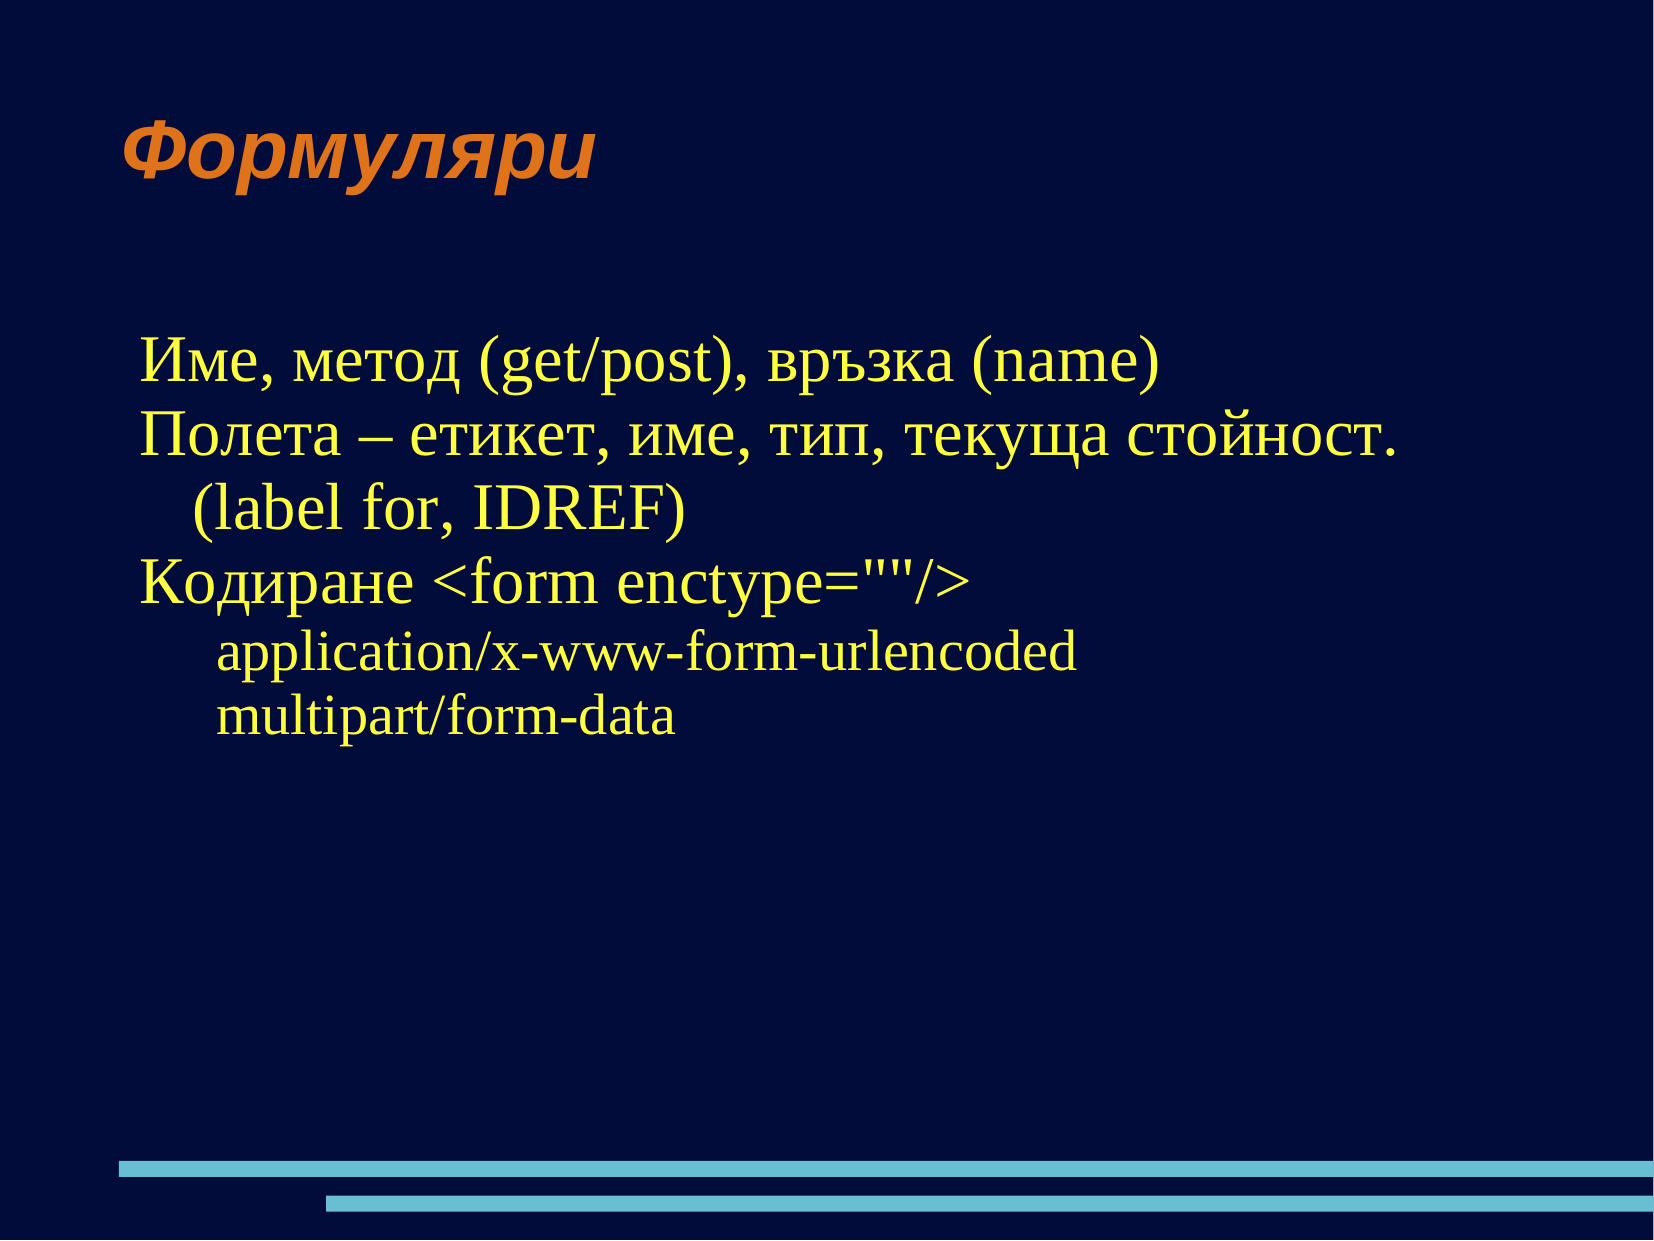

# Формуляри
Име, метод (get/post), връзка (name)
Полета – етикет, име, тип, текуща стойност. (label for, IDREF)
Кодиране <form enctype=""/>
application/x-www-form-urlencoded
multipart/form-data